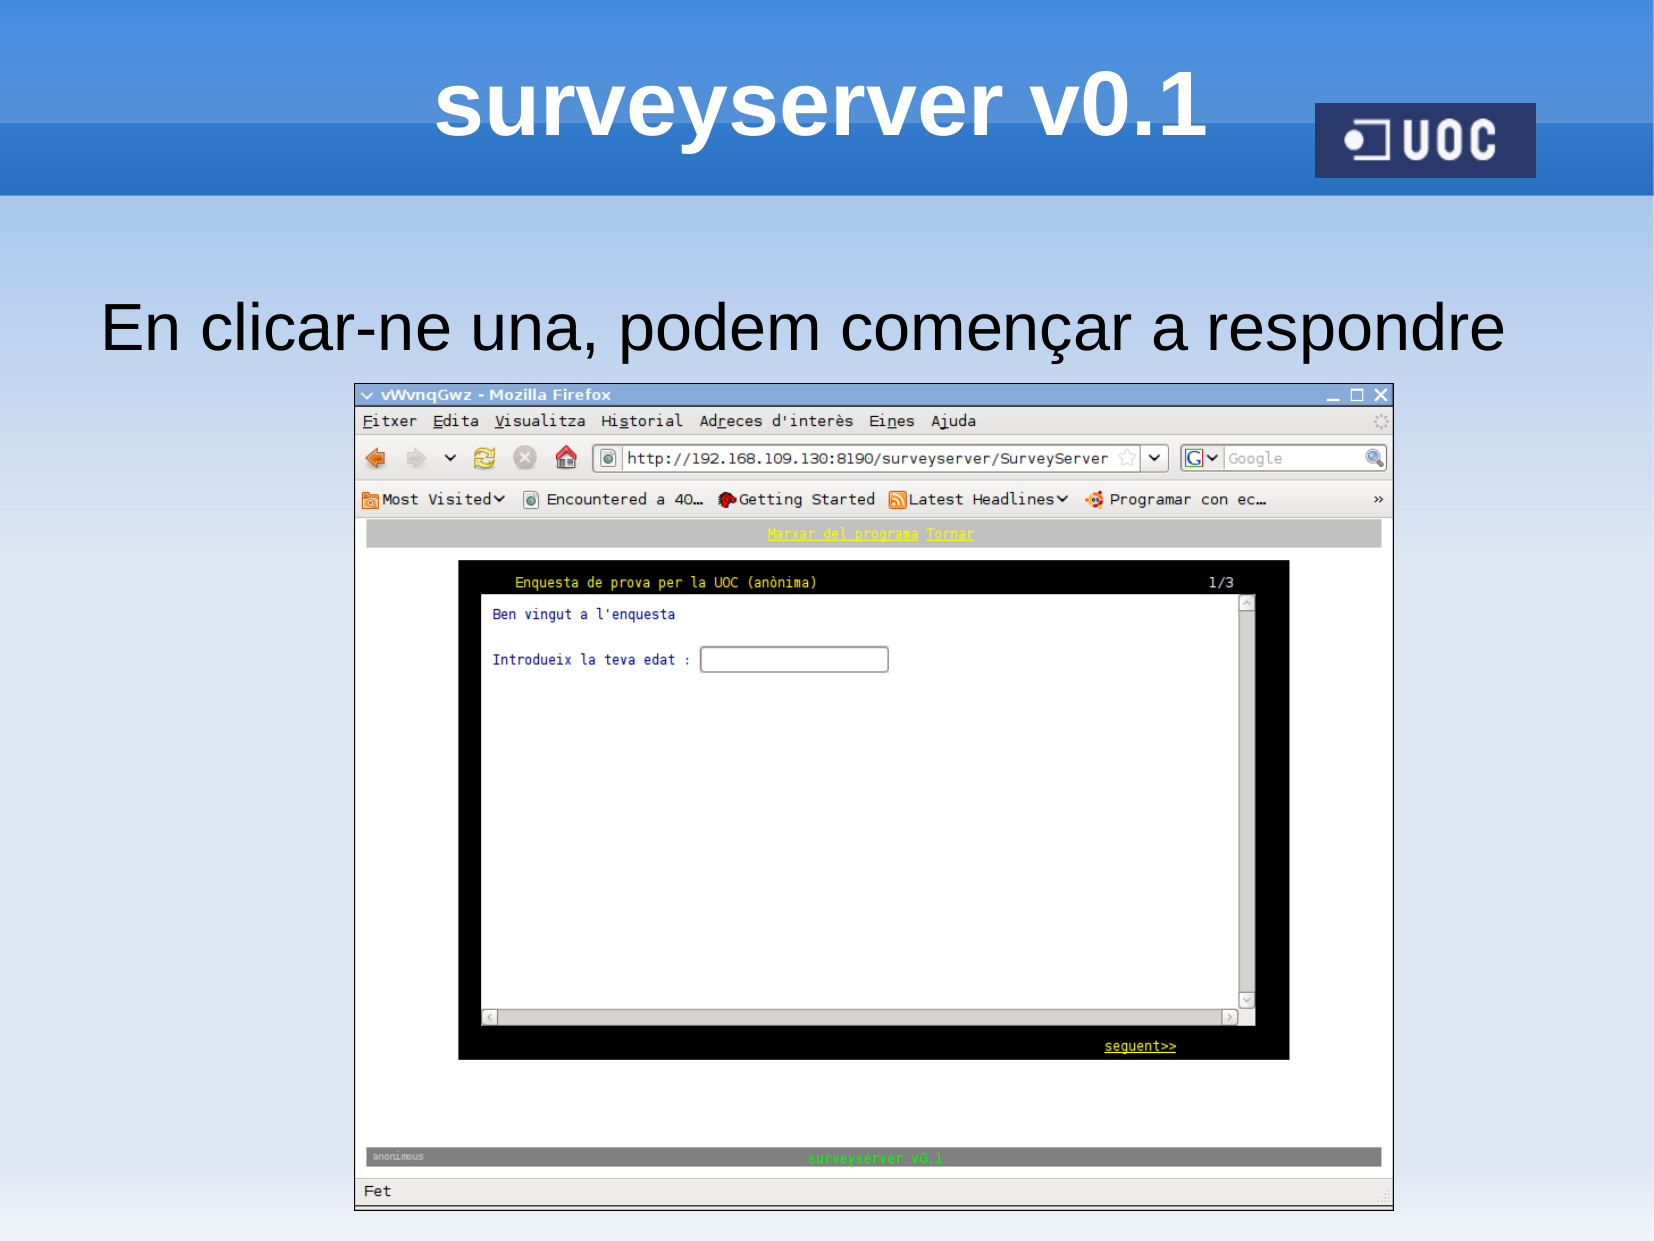

# surveyserver v0.1
En clicar-ne una, podem començar a respondre